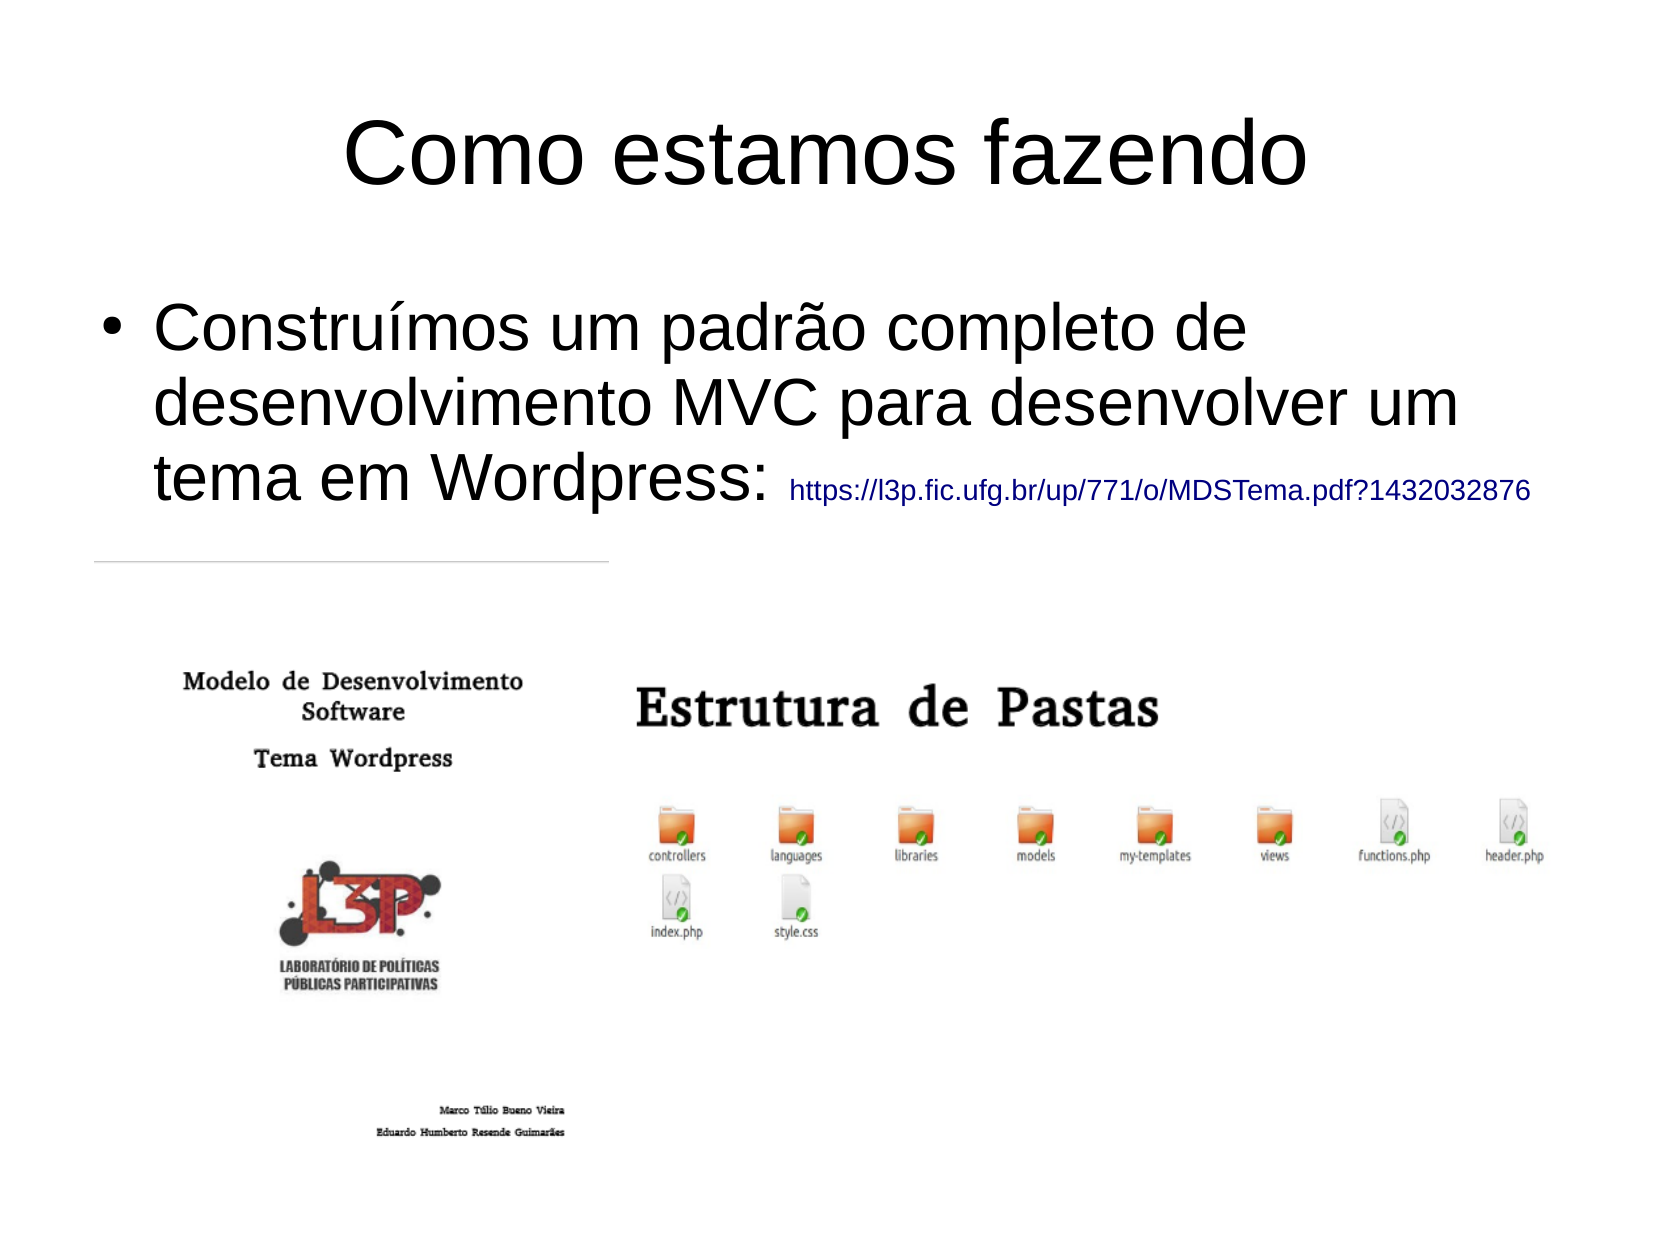

# Como estamos fazendo
Construímos um padrão completo de desenvolvimento MVC para desenvolver um tema em Wordpress: https://l3p.fic.ufg.br/up/771/o/MDSTema.pdf?1432032876